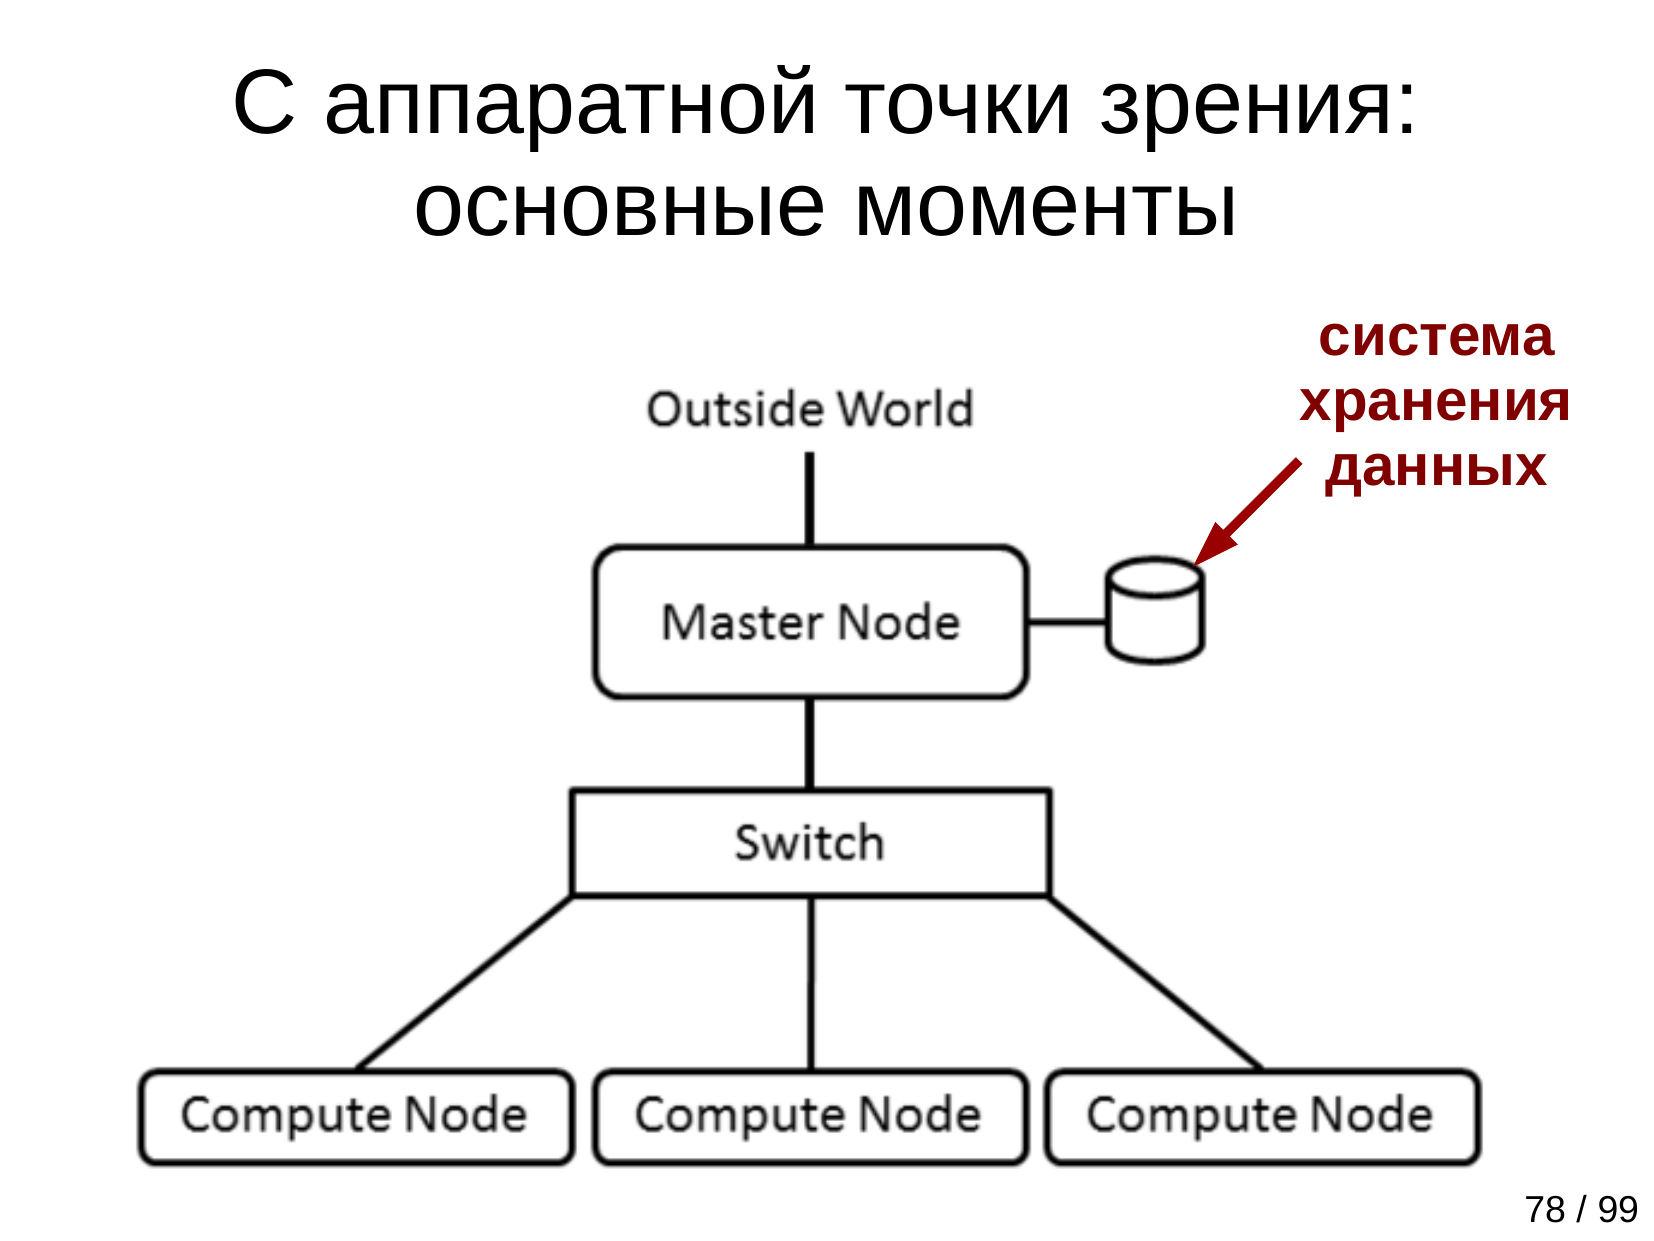

# С аппаратной точки зрения: основные моменты
система
хранения
данных